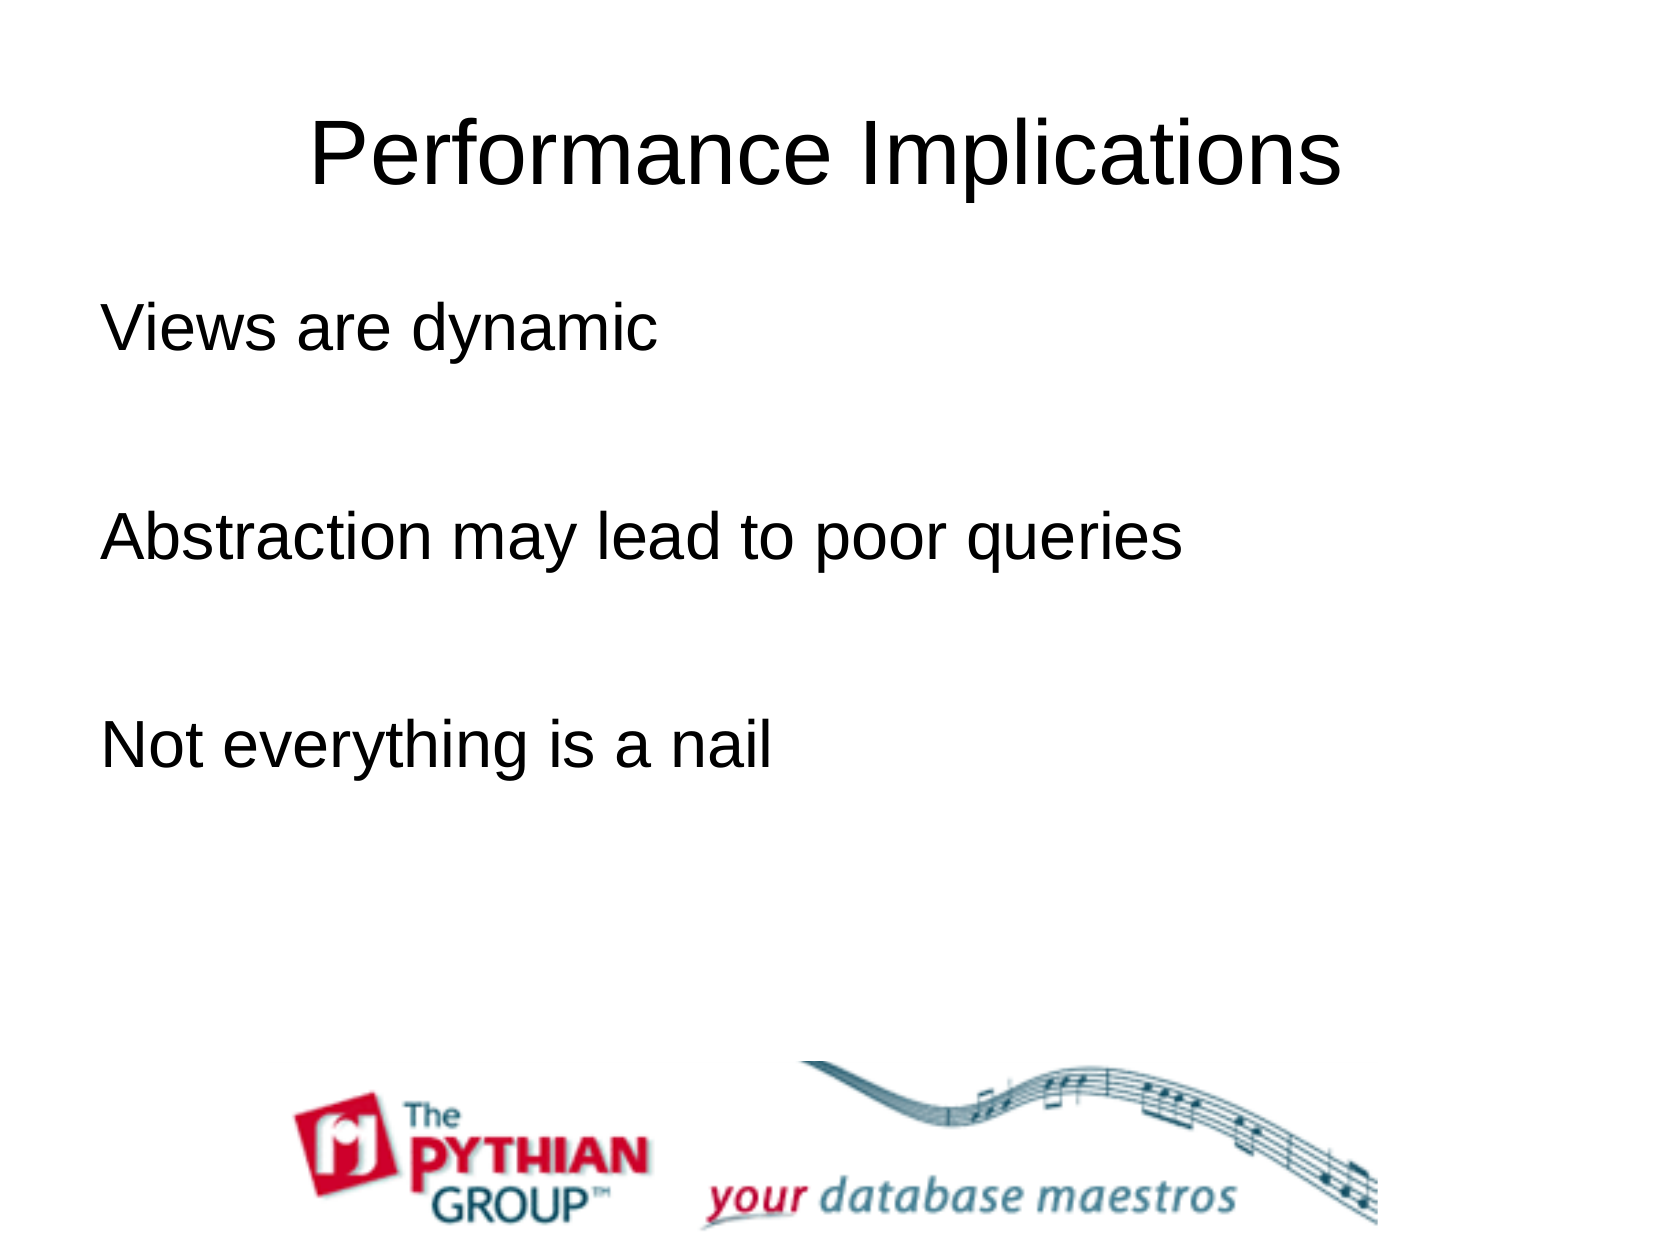

# Performance Implications
Views are dynamic
Abstraction may lead to poor queries
Not everything is a nail